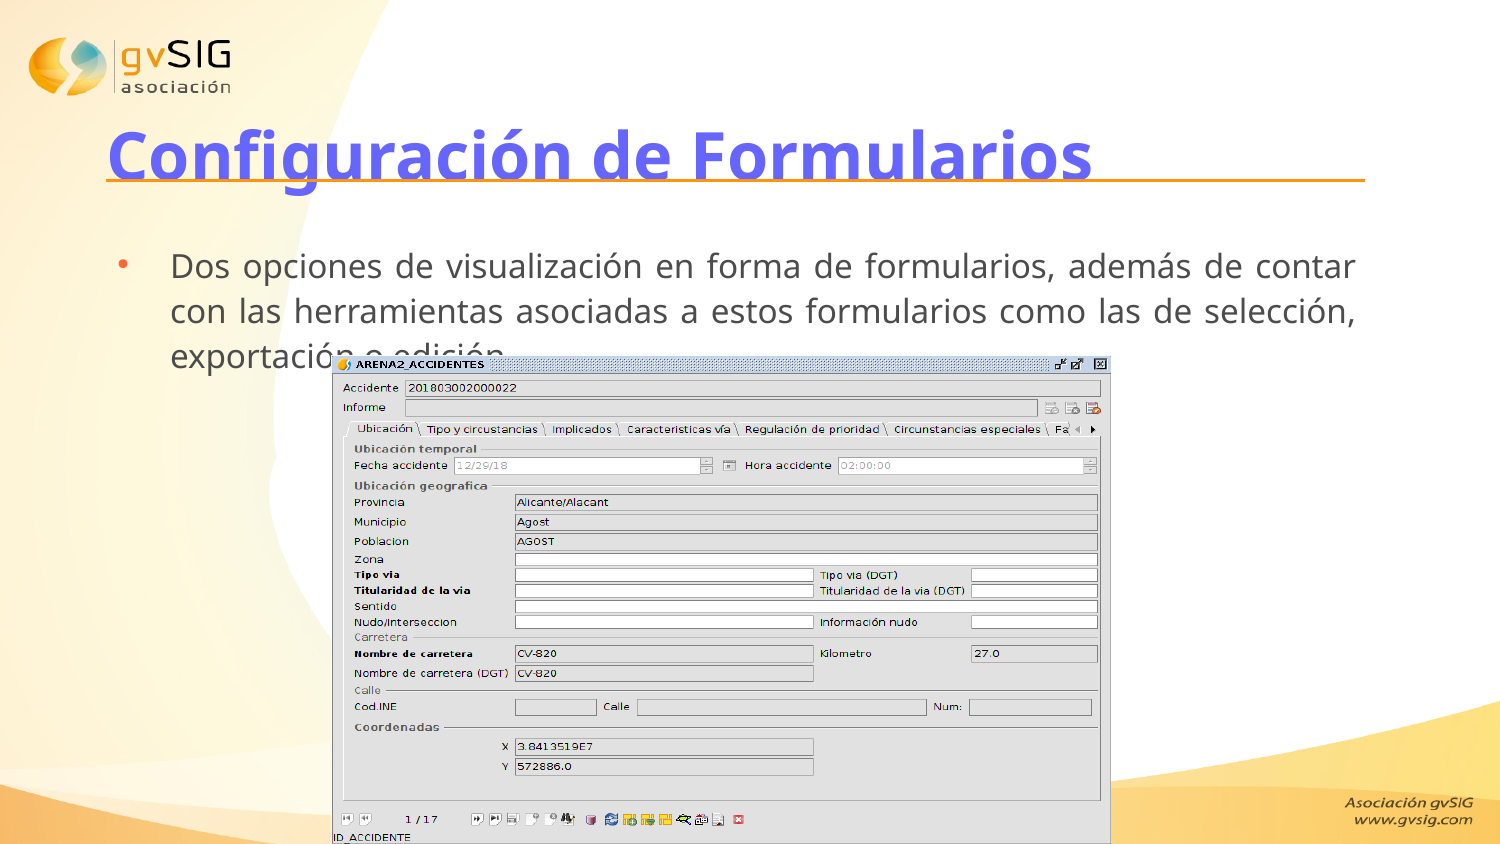

# Configuración de Formularios
Dos opciones de visualización en forma de formularios, además de contar con las herramientas asociadas a estos formularios como las de selección, exportación o edición.